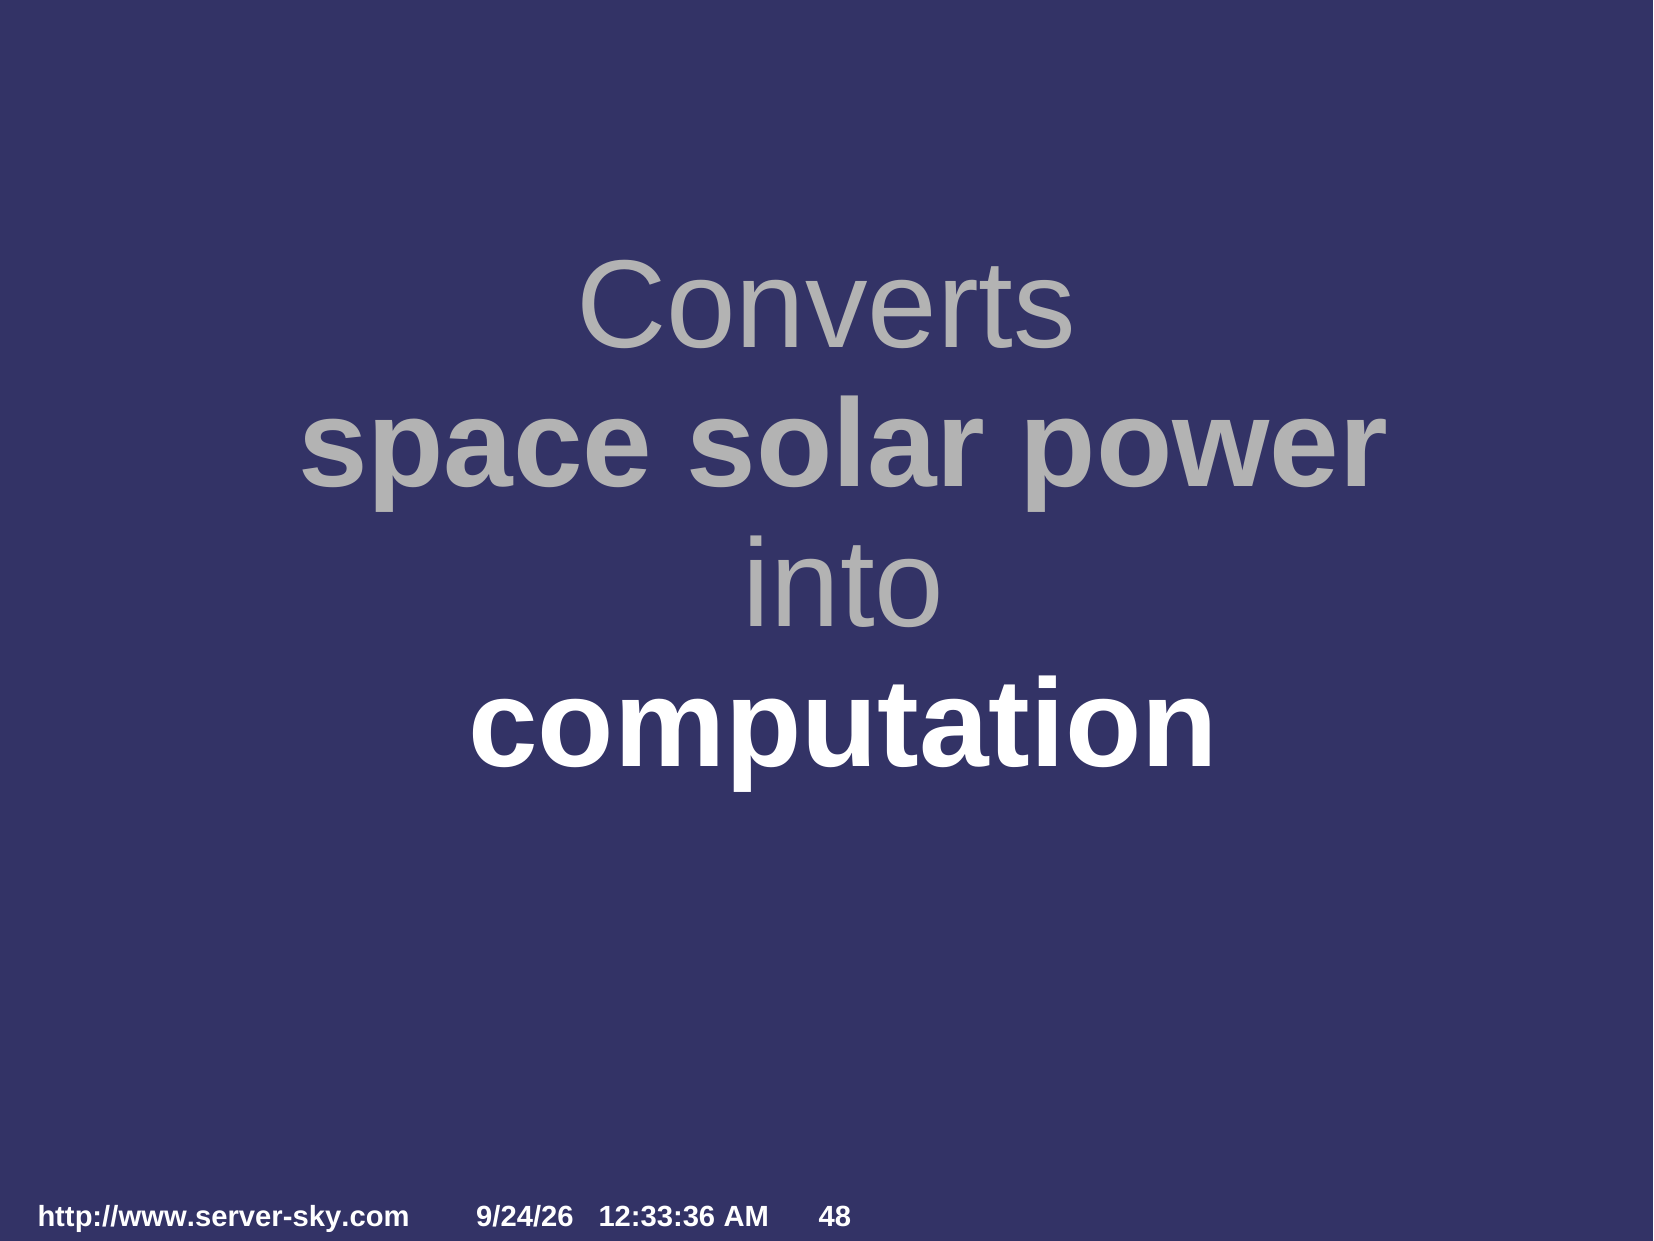

# Converts
space solar power
 into
computation